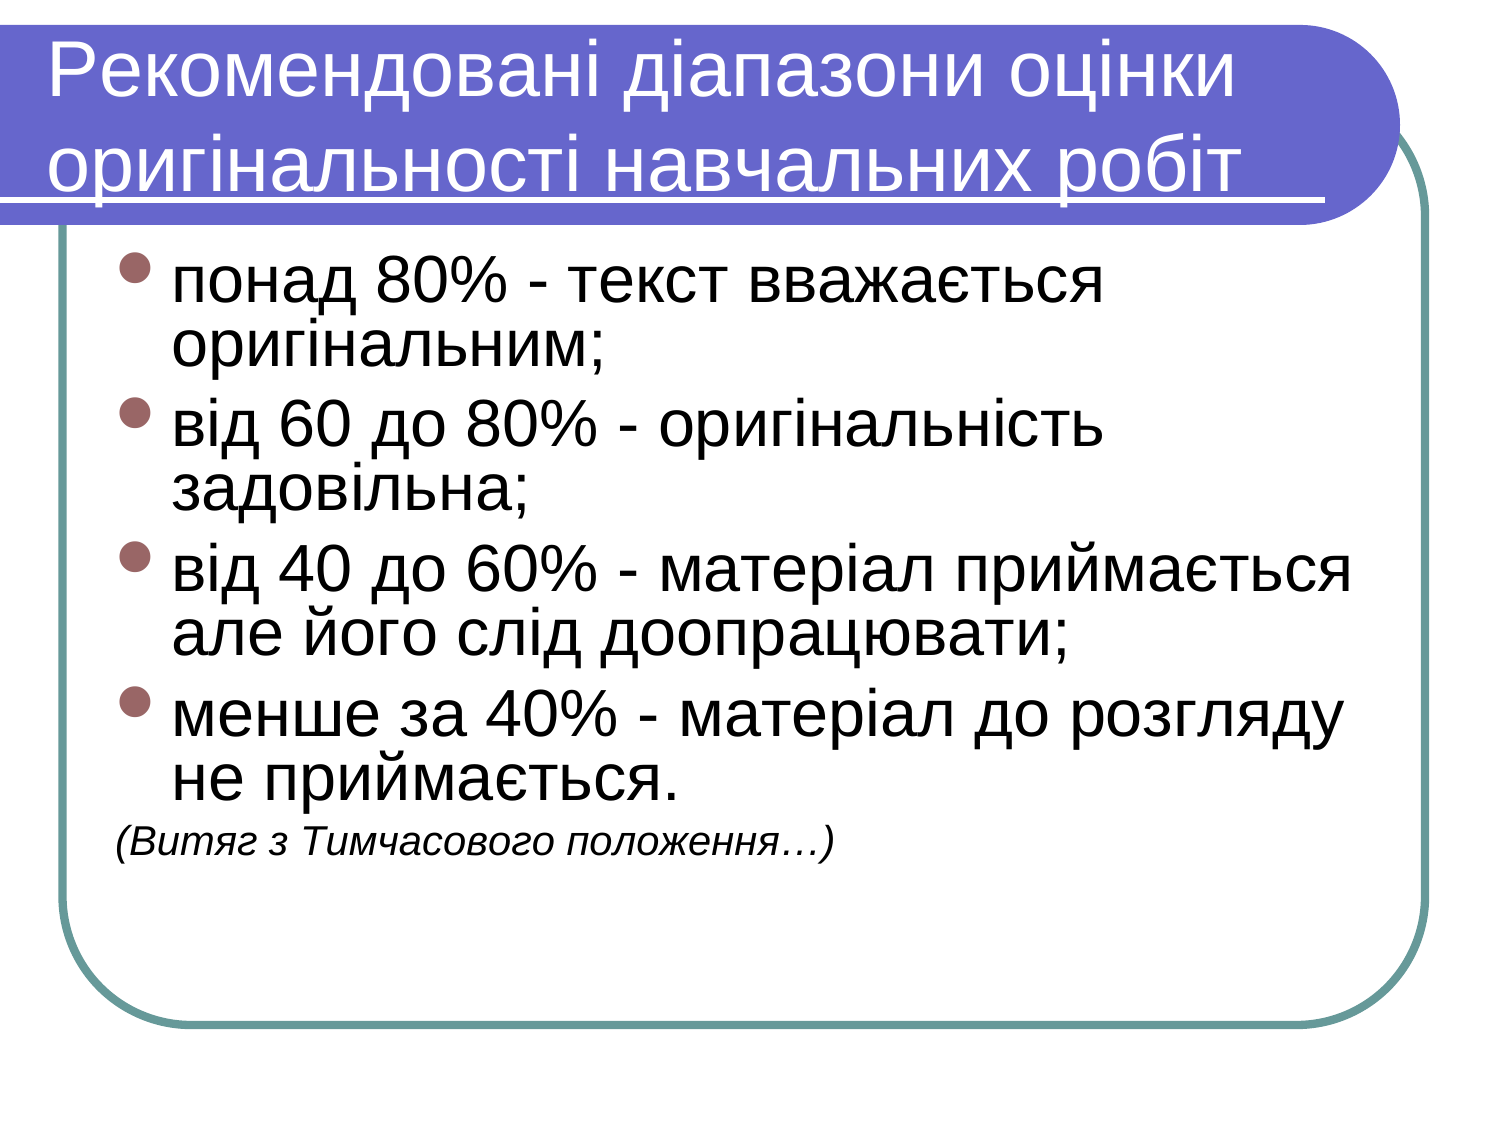

# Рекомендовані діапазони оцінки оригінальності навчальних робіт
понад 80% - текст вважається оригінальним;
від 60 до 80% - оригінальність задовільна;
від 40 до 60% - матеріал приймається але його слід доопрацювати;
менше за 40% - матеріал до розгляду не приймається.
(Витяг з Тимчасового положення…)